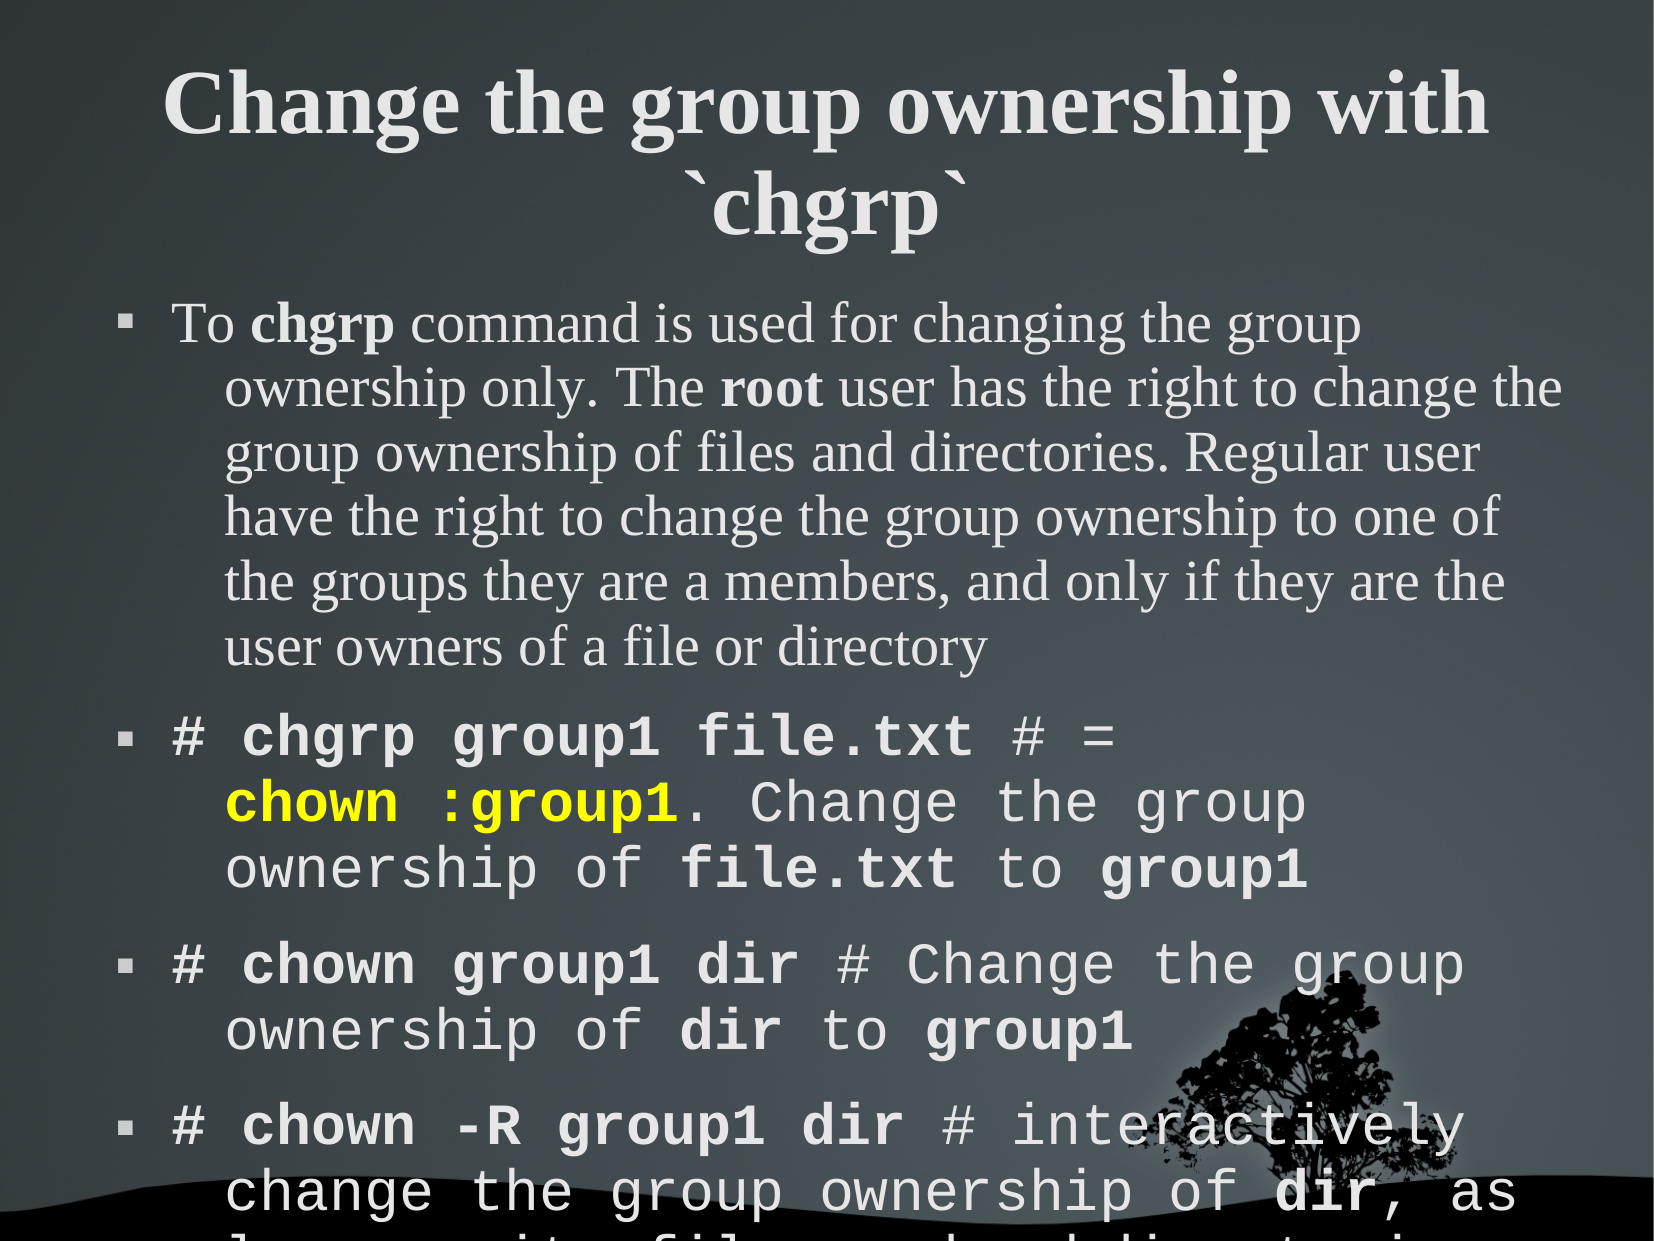

# Change the group ownership with `chgrp`
To chgrp command is used for changing the group ownership only. The root user has the right to change the group ownership of files and directories. Regular user have the right to change the group ownership to one of the groups they are a members, and only if they are the user owners of a file or directory
# chgrp group1 file.txt # = chown :group1. Change the group ownership of file.txt to group1
# chown group1 dir # Change the group ownership of dir to group1
# chown -R group1 dir # interactively change the group ownership of dir, as long as its files and subdirectories, to group1